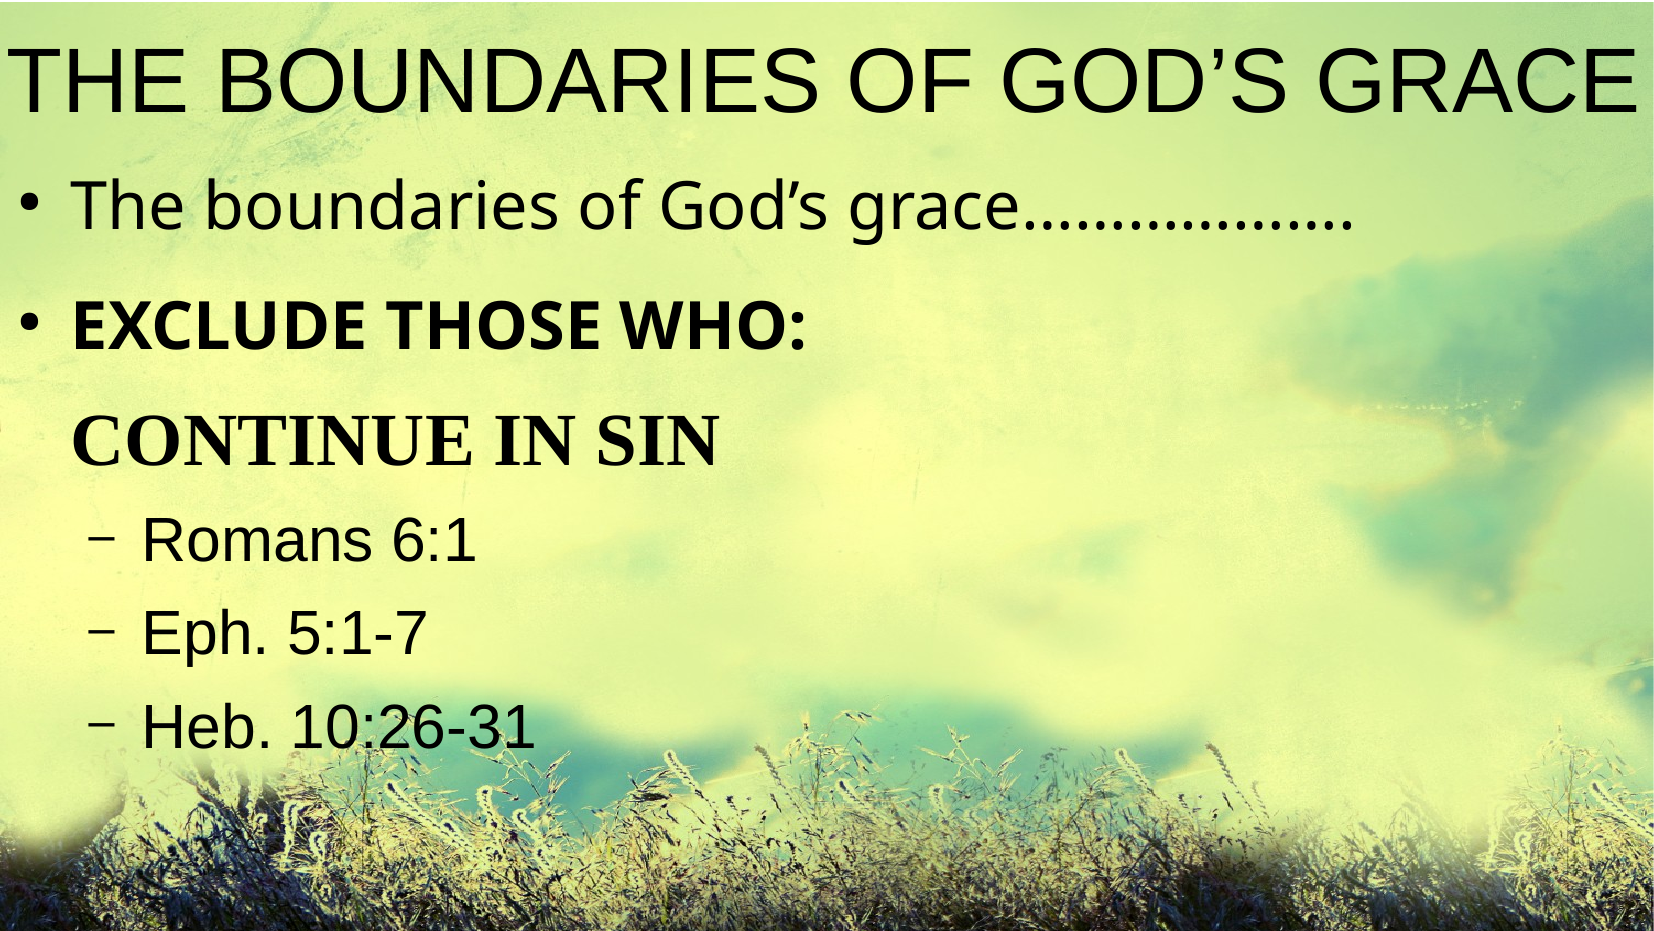

# THE BOUNDARIES OF GOD’S GRACE
The boundaries of God’s grace……………….
EXCLUDE THOSE WHO:
CONTINUE IN SIN
Romans 6:1
Eph. 5:1-7
Heb. 10:26-31